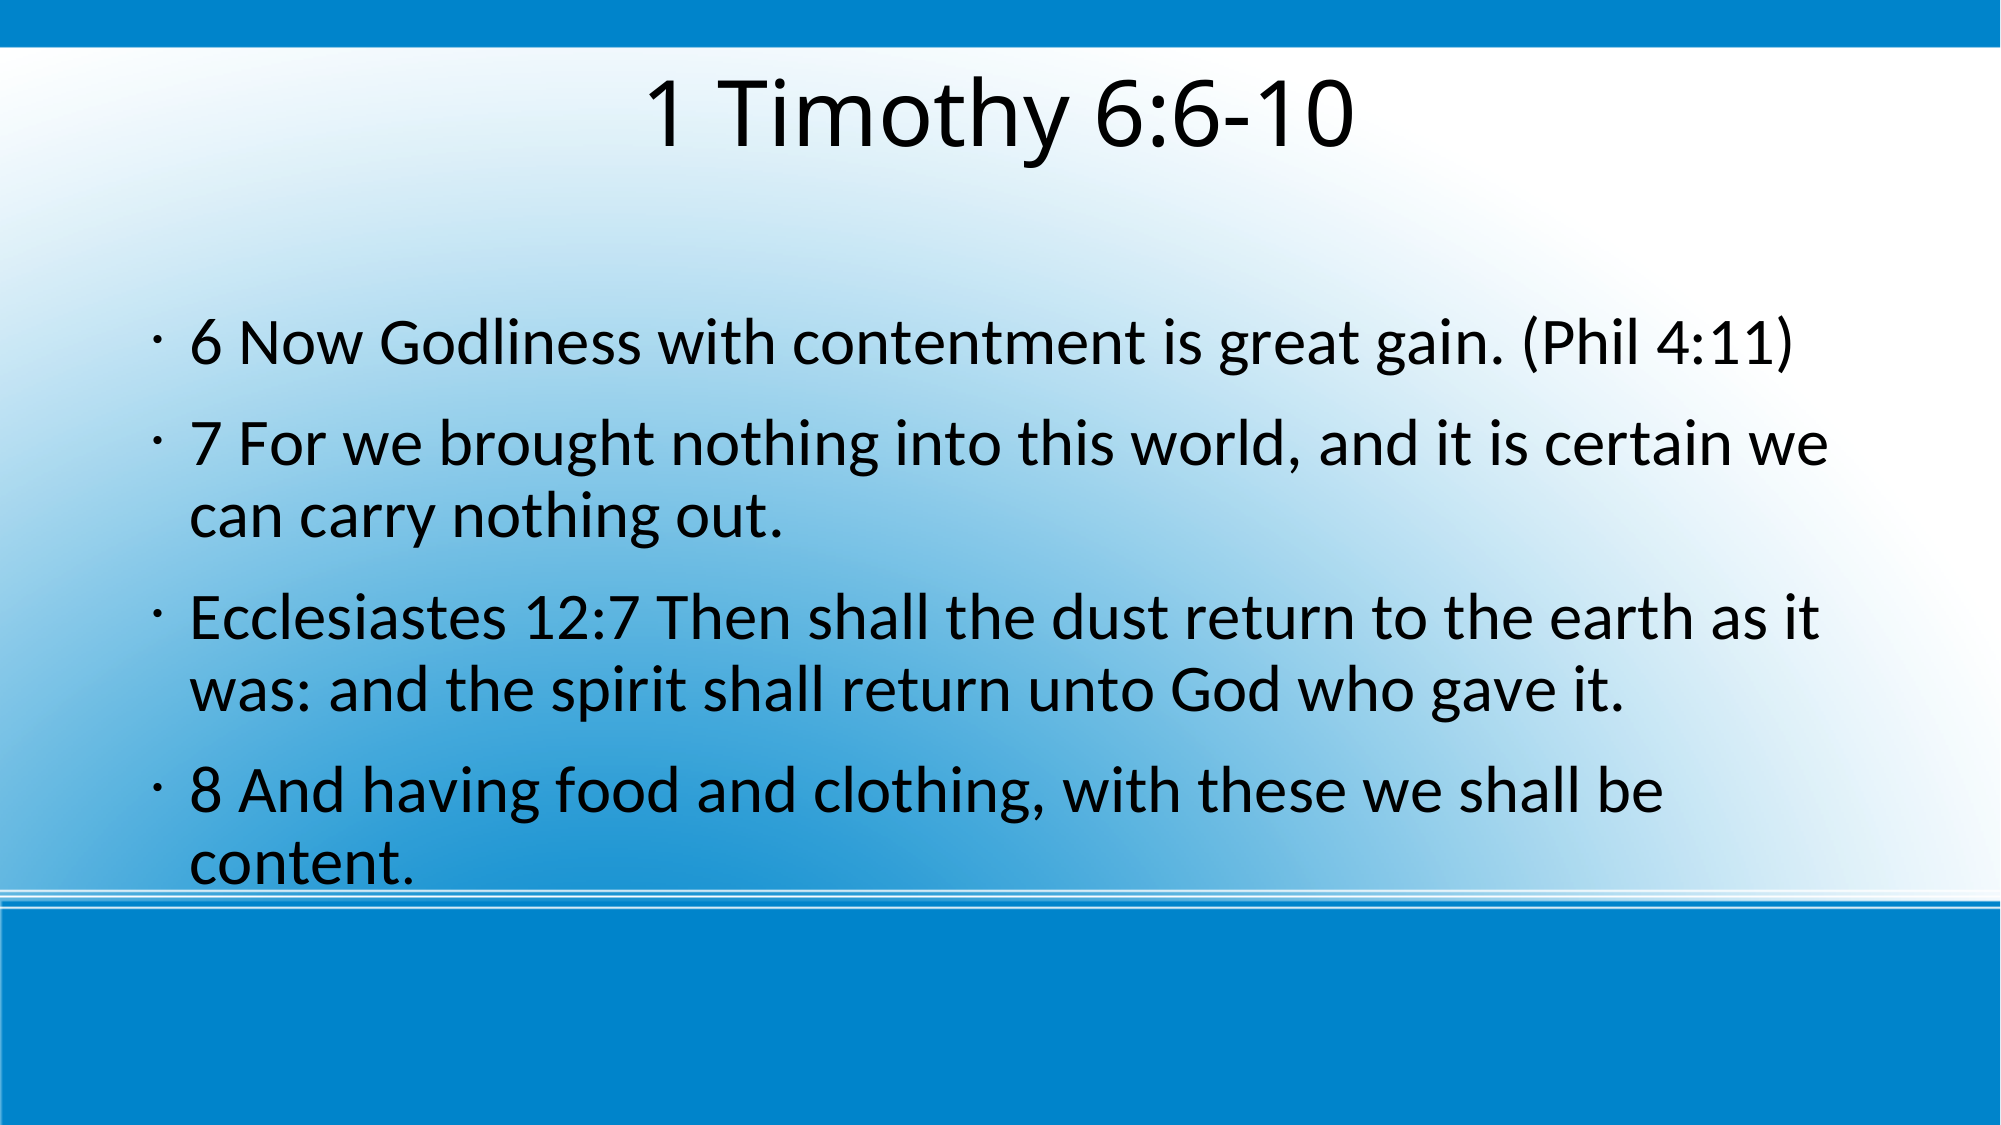

# 1 Timothy 6:6-10
6 Now Godliness with contentment is great gain. (Phil 4:11)
7 For we brought nothing into this world, and it is certain we can carry nothing out.
Ecclesiastes 12:7 Then shall the dust return to the earth as it was: and the spirit shall return unto God who gave it.
8 And having food and clothing, with these we shall be content.